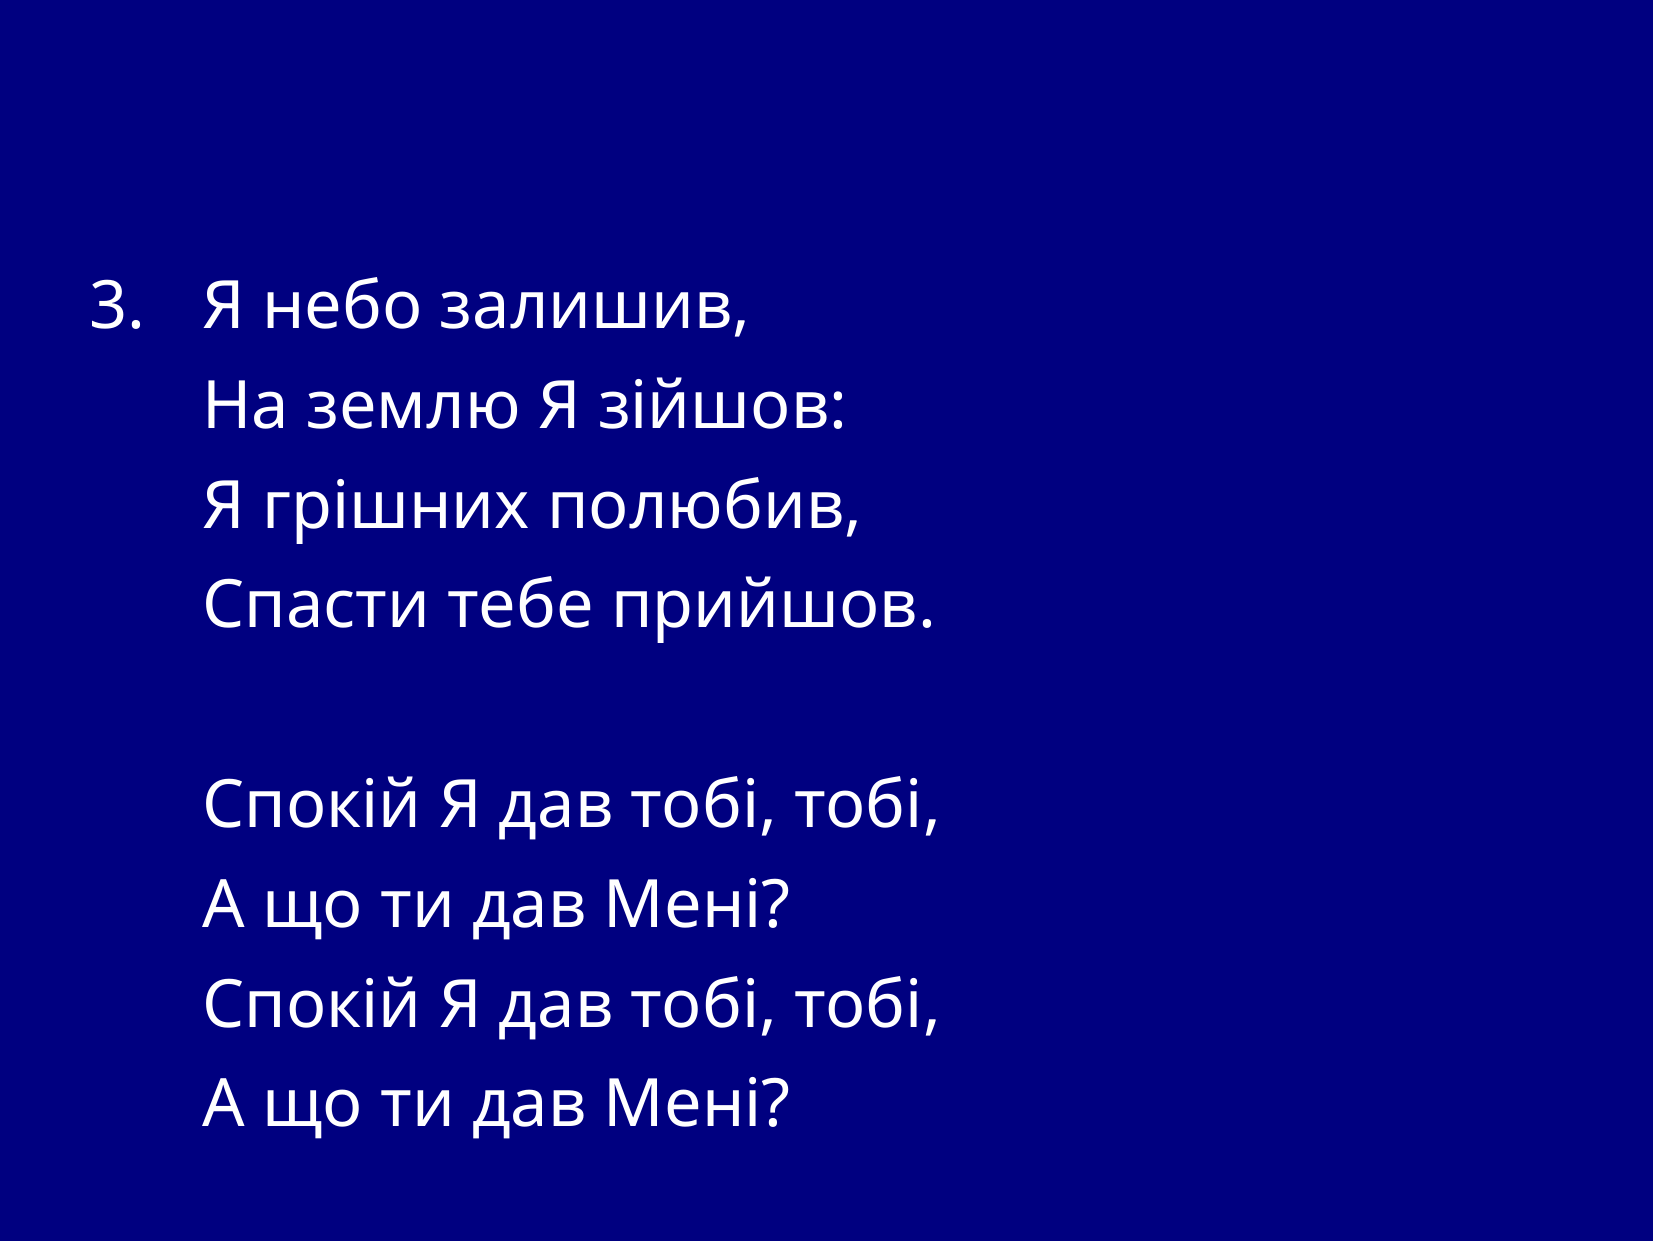

3.	Я небо залишив,
	На землю Я зійшов:
	Я грішних полюбив,
	Спасти тебе прийшов.
	Спокій Я дав тобі, тобі,
	А що ти дав Мені?
	Спокій Я дав тобі, тобі,
	А що ти дав Мені?